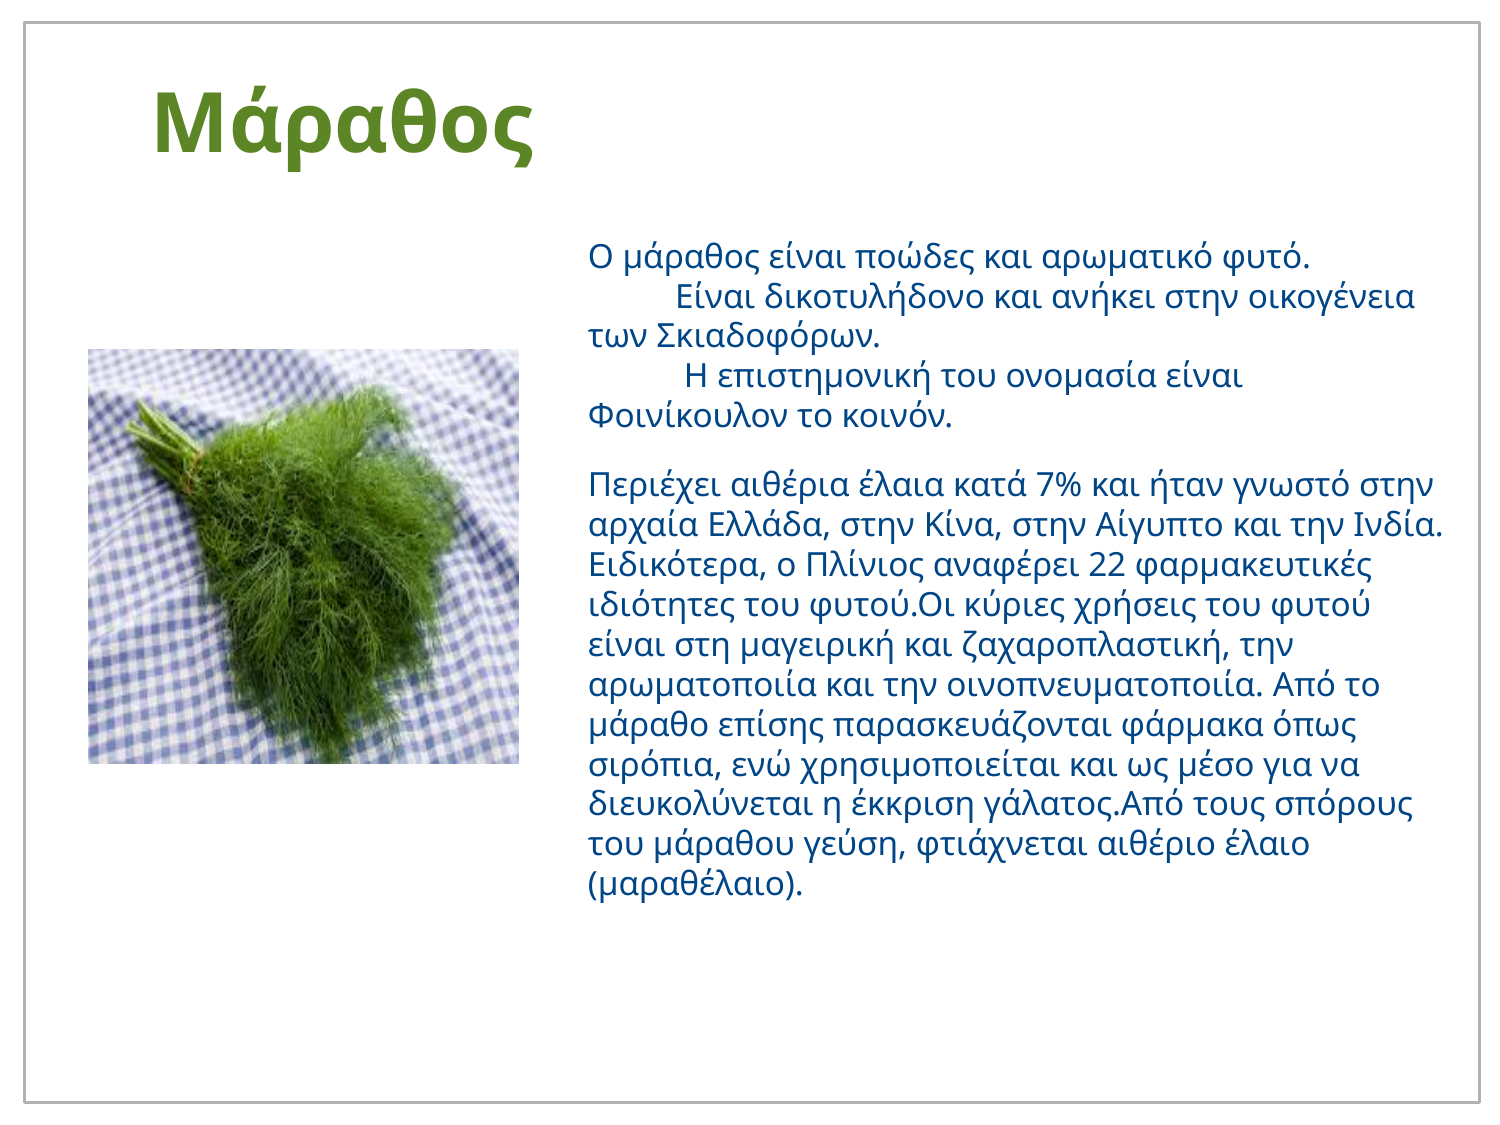

# Μάραθος
Ο μάραθος είναι ποώδες και αρωματικό φυτό. Είναι δικοτυλήδονο και ανήκει στην οικογένεια των Σκιαδοφόρων. Η επιστημονική του ονομασία είναι Φοινίκουλον το κοινόν.
Περιέχει αιθέρια έλαια κατά 7% και ήταν γνωστό στην αρχαία Ελλάδα, στην Κίνα, στην Αίγυπτο και την Ινδία. Ειδικότερα, ο Πλίνιος αναφέρει 22 φαρμακευτικές ιδιότητες του φυτού.Οι κύριες χρήσεις του φυτού είναι στη μαγειρική και ζαχαροπλαστική, την αρωματοποιία και την οινοπνευματοποιία. Από το μάραθο επίσης παρασκευάζονται φάρμακα όπως σιρόπια, ενώ χρησιμοποιείται και ως μέσο για να διευκολύνεται η έκκριση γάλατος.Από τους σπόρους του μάραθου γεύση, φτιάχνεται αιθέριο έλαιο (μαραθέλαιο).